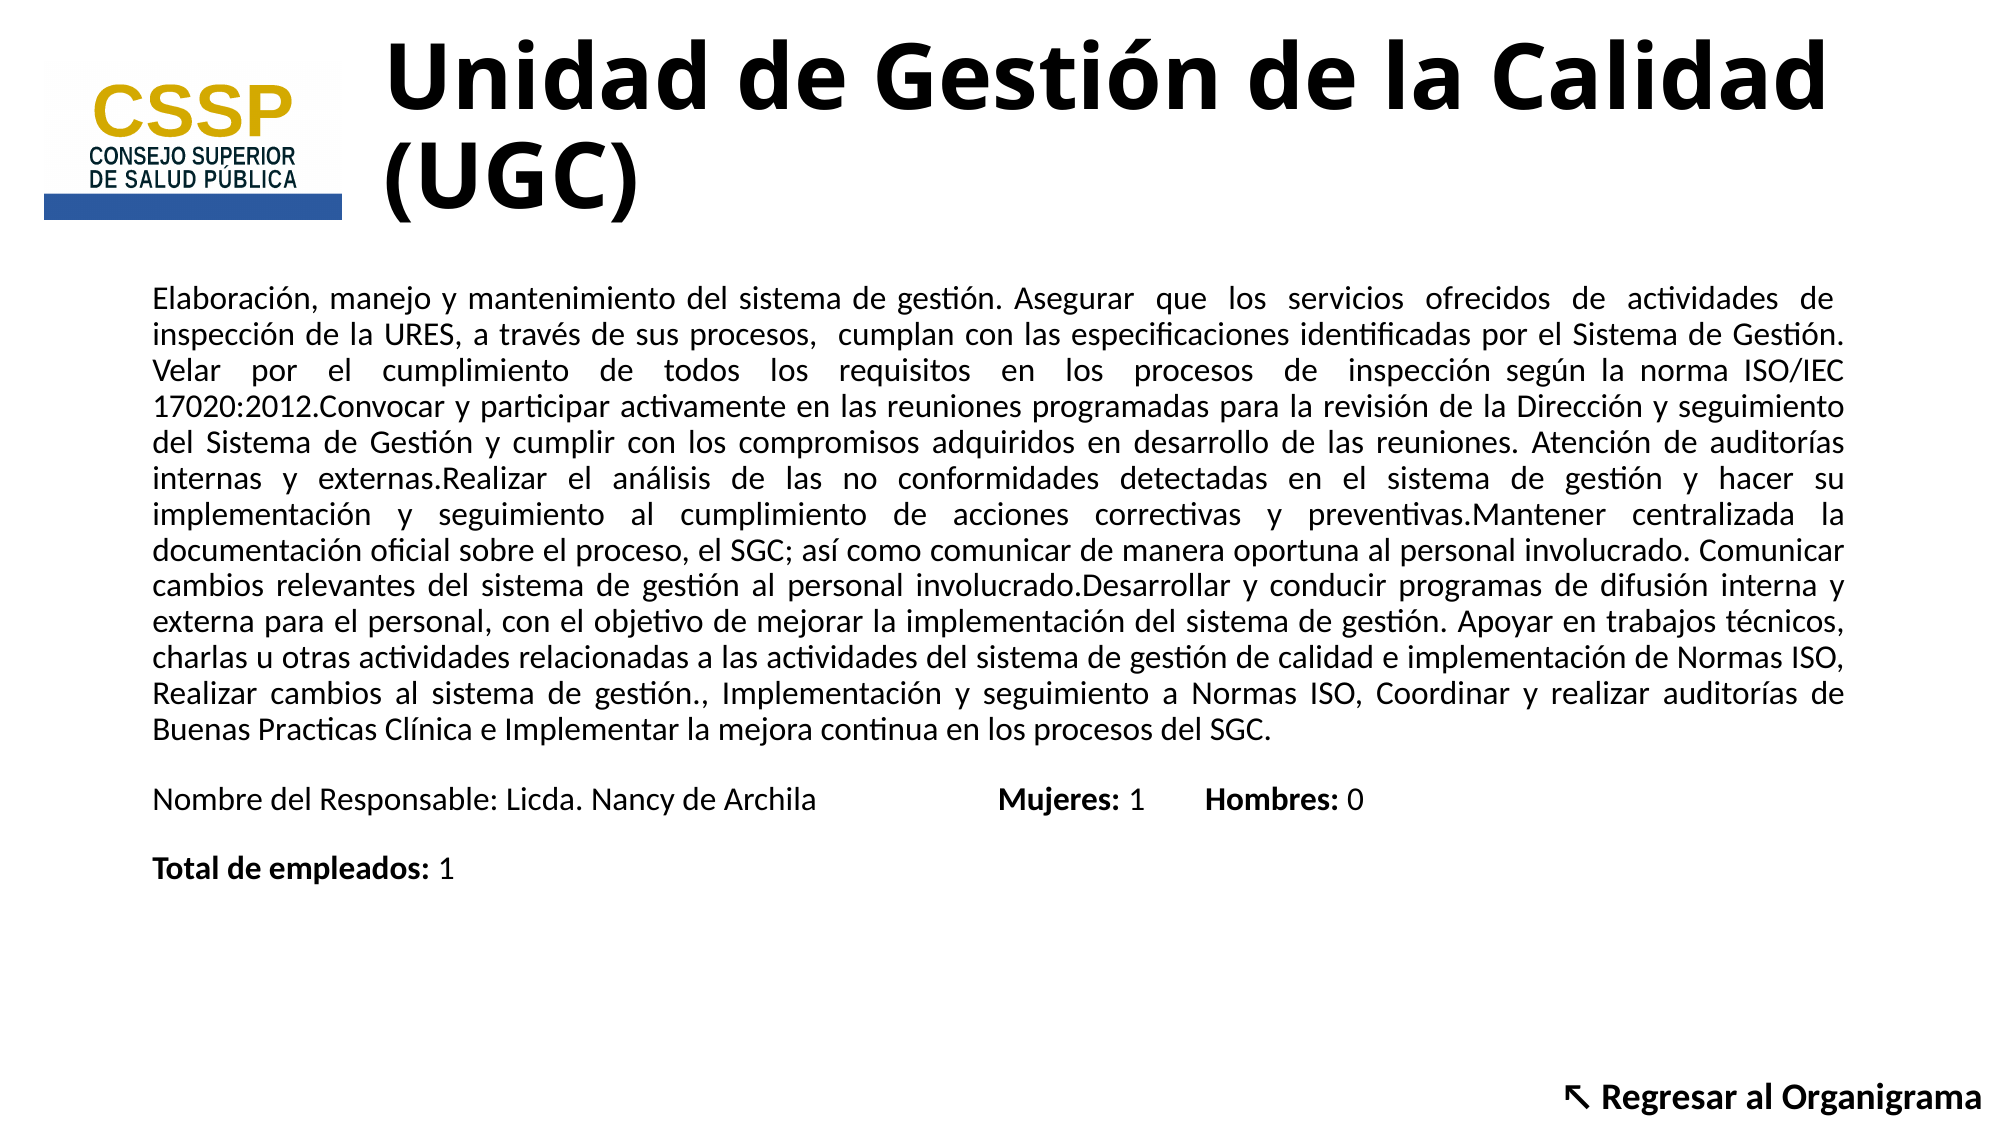

# Unidad de Gestión de la Calidad (UGC)
Elaboración, manejo y mantenimiento del sistema de gestión. Asegurar que los servicios ofrecidos de actividades de inspección de la URES, a través de sus procesos, cumplan con las especificaciones identificadas por el Sistema de Gestión. Velar por el cumplimiento de todos los requisitos en los procesos de inspección según la norma ISO/IEC 17020:2012.Convocar y participar activamente en las reuniones programadas para la revisión de la Dirección y seguimiento del Sistema de Gestión y cumplir con los compromisos adquiridos en desarrollo de las reuniones. Atención de auditorías internas y externas.Realizar el análisis de las no conformidades detectadas en el sistema de gestión y hacer su implementación y seguimiento al cumplimiento de acciones correctivas y preventivas.Mantener centralizada la documentación oficial sobre el proceso, el SGC; así como comunicar de manera oportuna al personal involucrado. Comunicar cambios relevantes del sistema de gestión al personal involucrado.Desarrollar y conducir programas de difusión interna y externa para el personal, con el objetivo de mejorar la implementación del sistema de gestión. Apoyar en trabajos técnicos, charlas u otras actividades relacionadas a las actividades del sistema de gestión de calidad e implementación de Normas ISO, Realizar cambios al sistema de gestión., Implementación y seguimiento a Normas ISO, Coordinar y realizar auditorías de Buenas Practicas Clínica e Implementar la mejora continua en los procesos del SGC.
Nombre del Responsable: Licda. Nancy de Archila Mujeres: 1 Hombres: 0
Total de empleados: 1
↖ Regresar al Organigrama